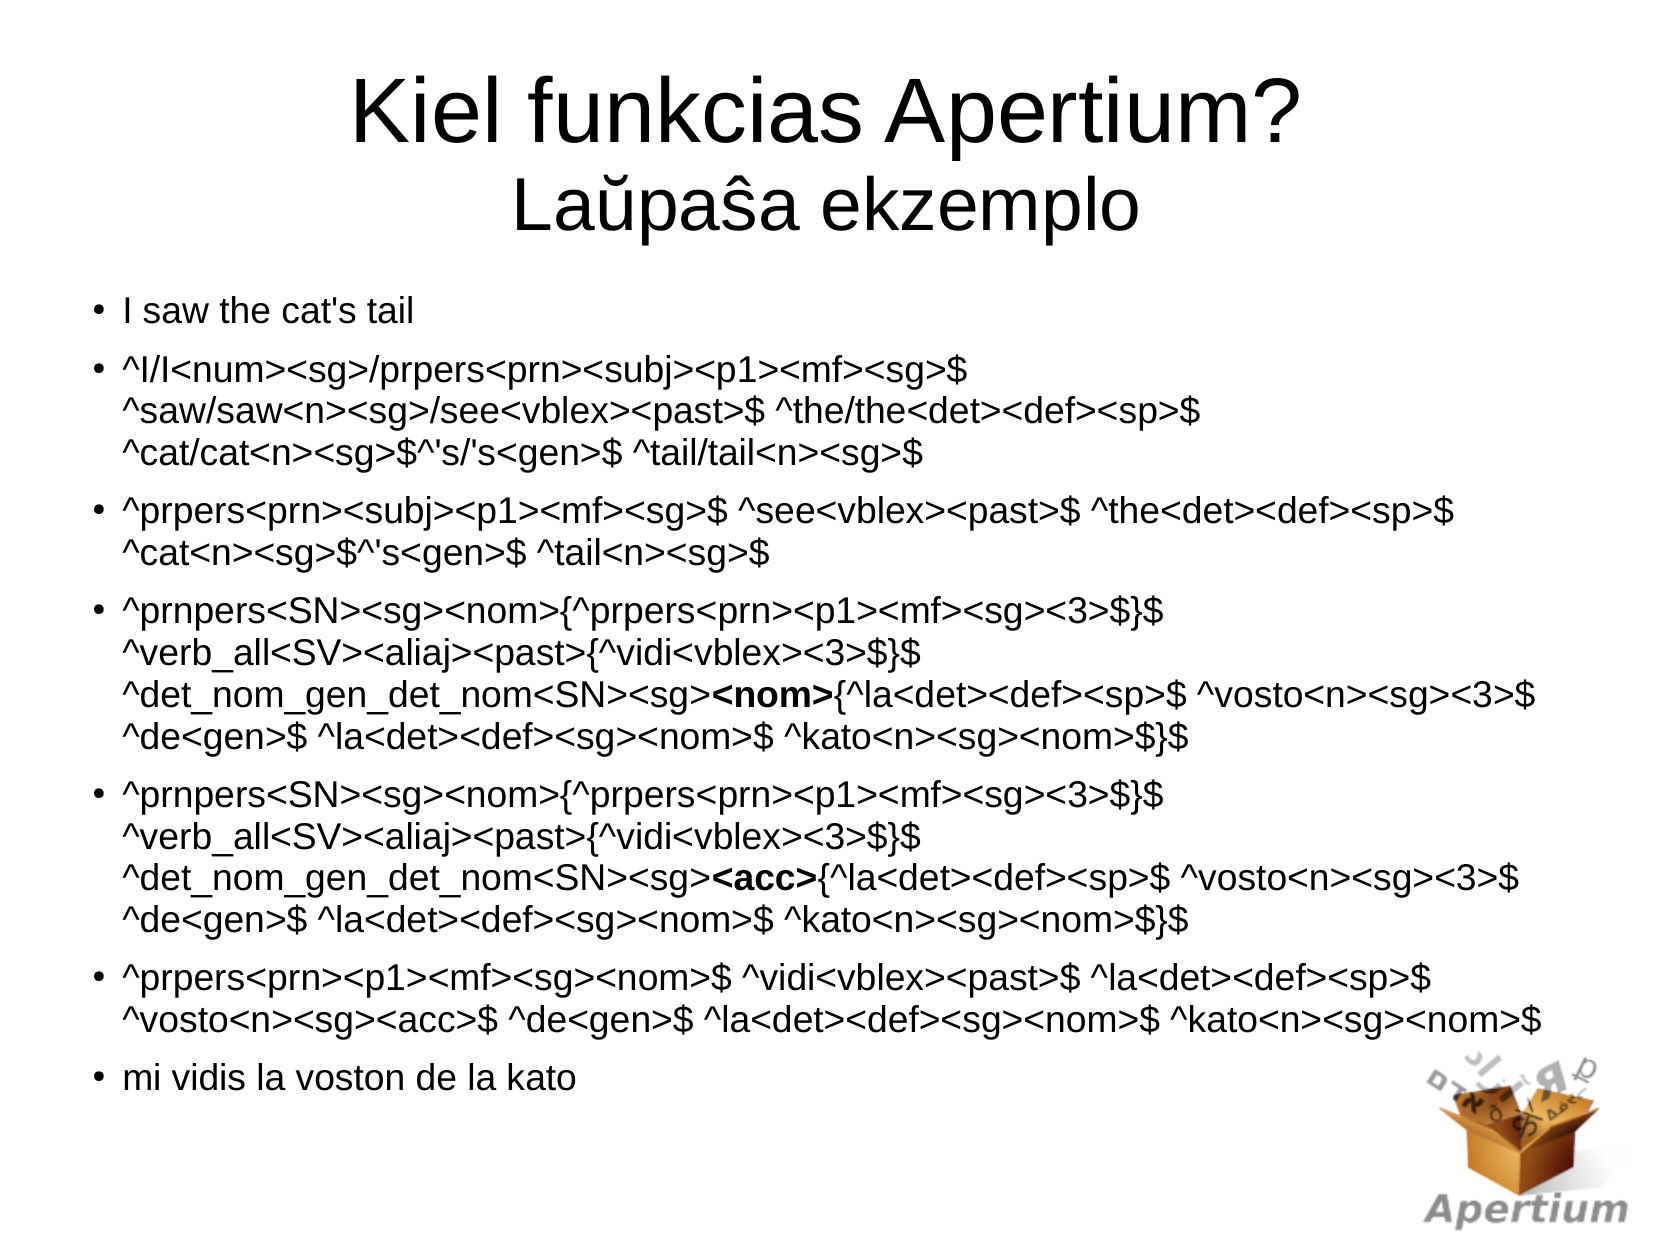

# Kiel funkcias Apertium? Laŭpaŝa ekzemplo
I saw the cat's tail
^I/I<num><sg>/prpers<prn><subj><p1><mf><sg>$
^saw/saw<n><sg>/see<vblex><past>$ ^the/the<det><def><sp>$ ^cat/cat<n><sg>$^'s/'s<gen>$ ^tail/tail<n><sg>$
^prpers<prn><subj><p1><mf><sg>$ ^see<vblex><past>$ ^the<det><def><sp>$ ^cat<n><sg>$^'s<gen>$ ^tail<n><sg>$
^prnpers<SN><sg><nom>{^prpers<prn><p1><mf><sg><3>$}$ ^verb_all<SV><aliaj><past>{^vidi<vblex><3>$}$ ^det_nom_gen_det_nom<SN><sg><nom>{^la<det><def><sp>$ ^vosto<n><sg><3>$ ^de<gen>$ ^la<det><def><sg><nom>$ ^kato<n><sg><nom>$}$
^prnpers<SN><sg><nom>{^prpers<prn><p1><mf><sg><3>$}$ ^verb_all<SV><aliaj><past>{^vidi<vblex><3>$}$ ^det_nom_gen_det_nom<SN><sg><acc>{^la<det><def><sp>$ ^vosto<n><sg><3>$ ^de<gen>$ ^la<det><def><sg><nom>$ ^kato<n><sg><nom>$}$
^prpers<prn><p1><mf><sg><nom>$ ^vidi<vblex><past>$ ^la<det><def><sp>$ ^vosto<n><sg><acc>$ ^de<gen>$ ^la<det><def><sg><nom>$ ^kato<n><sg><nom>$
mi vidis la voston de la kato